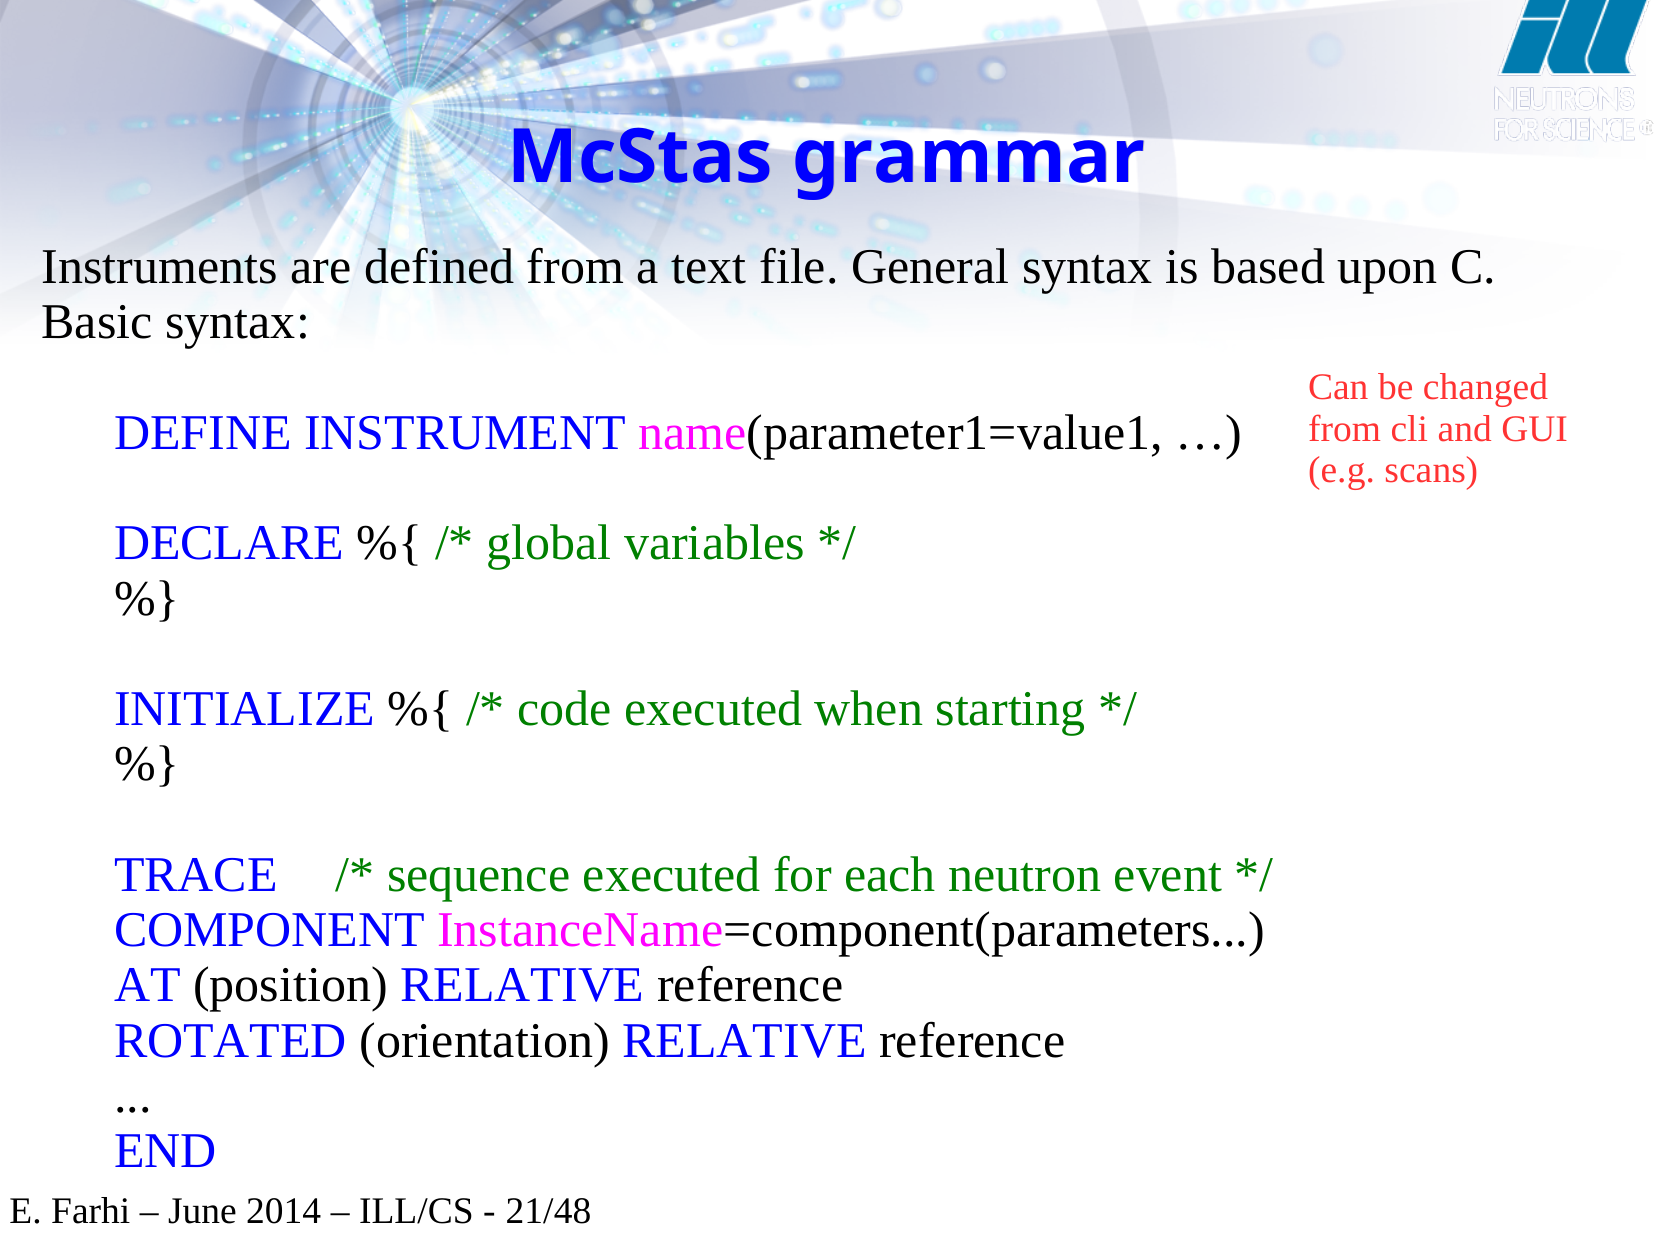

# McStas grammar
Instruments are defined from a text file. General syntax is based upon C.
Basic syntax:
DEFINE INSTRUMENT name(parameter1=value1, …)
DECLARE %{ /* global variables */
%}
INITIALIZE %{ /* code executed when starting */
%}
TRACE	/* sequence executed for each neutron event */
COMPONENT InstanceName=component(parameters...)
AT (position) RELATIVE reference
ROTATED (orientation) RELATIVE reference
...
END
Can be changed from cli and GUI (e.g. scans)